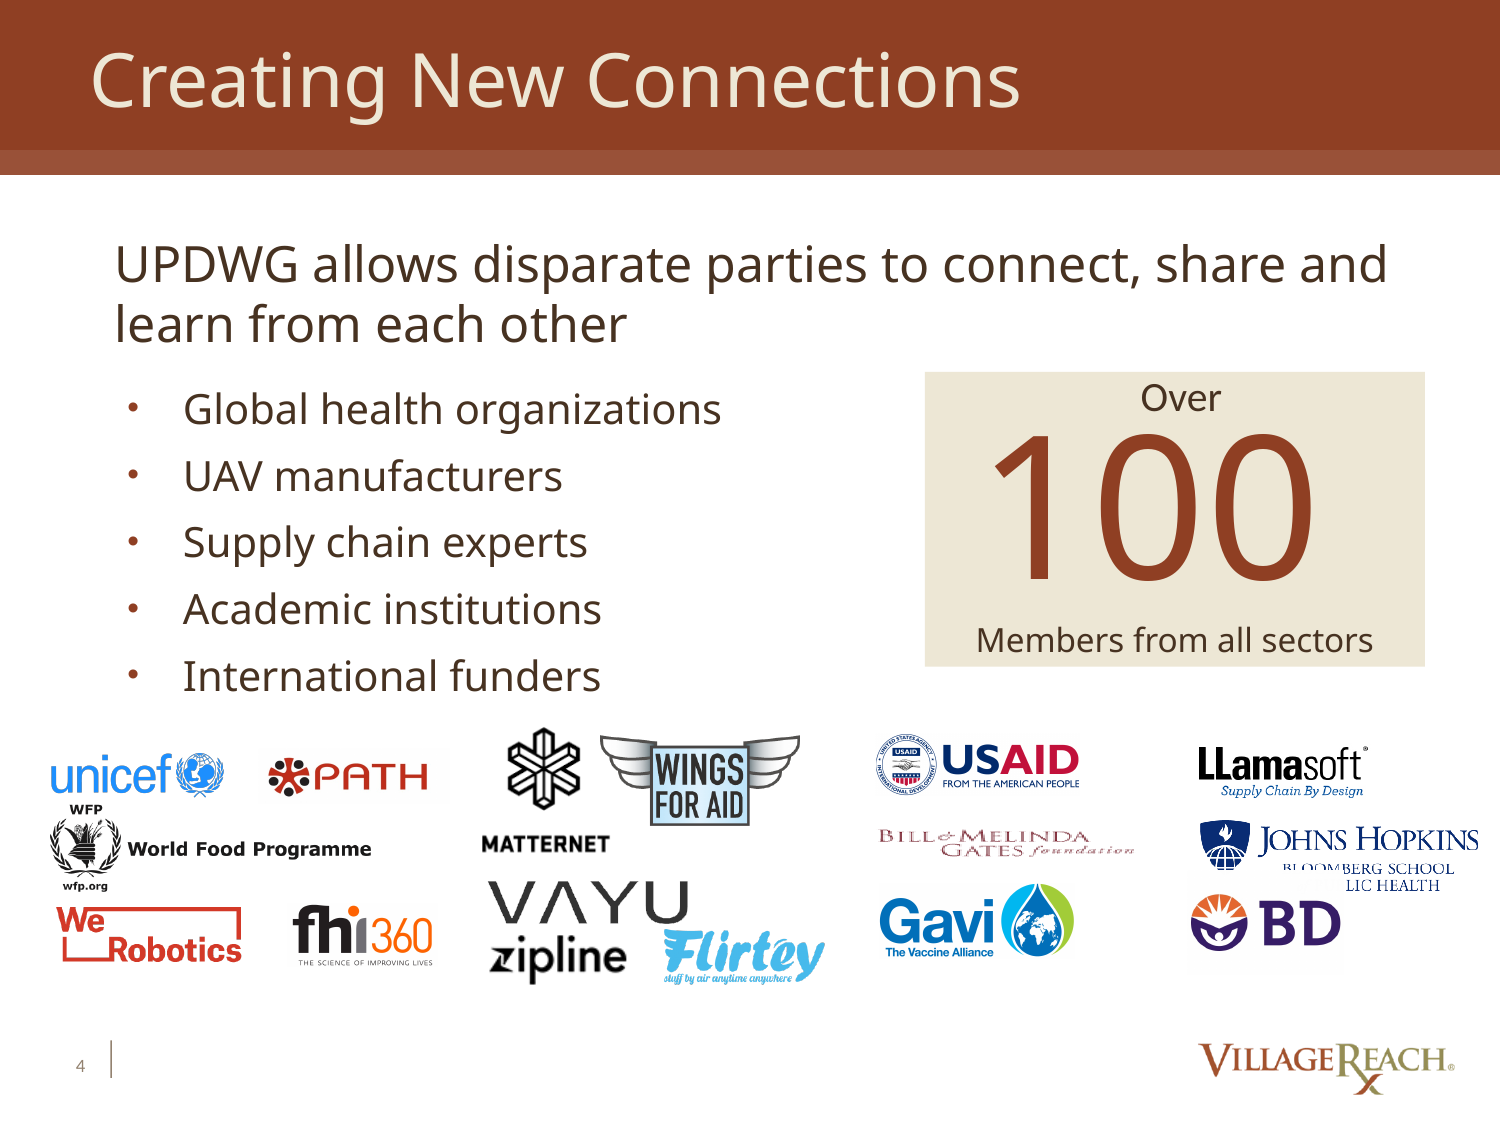

# Creating New Connections
UPDWG allows disparate parties to connect, share and learn from each other
Over
100
Members from all sectors
Global health organizations
UAV manufacturers
Supply chain experts
Academic institutions
International funders